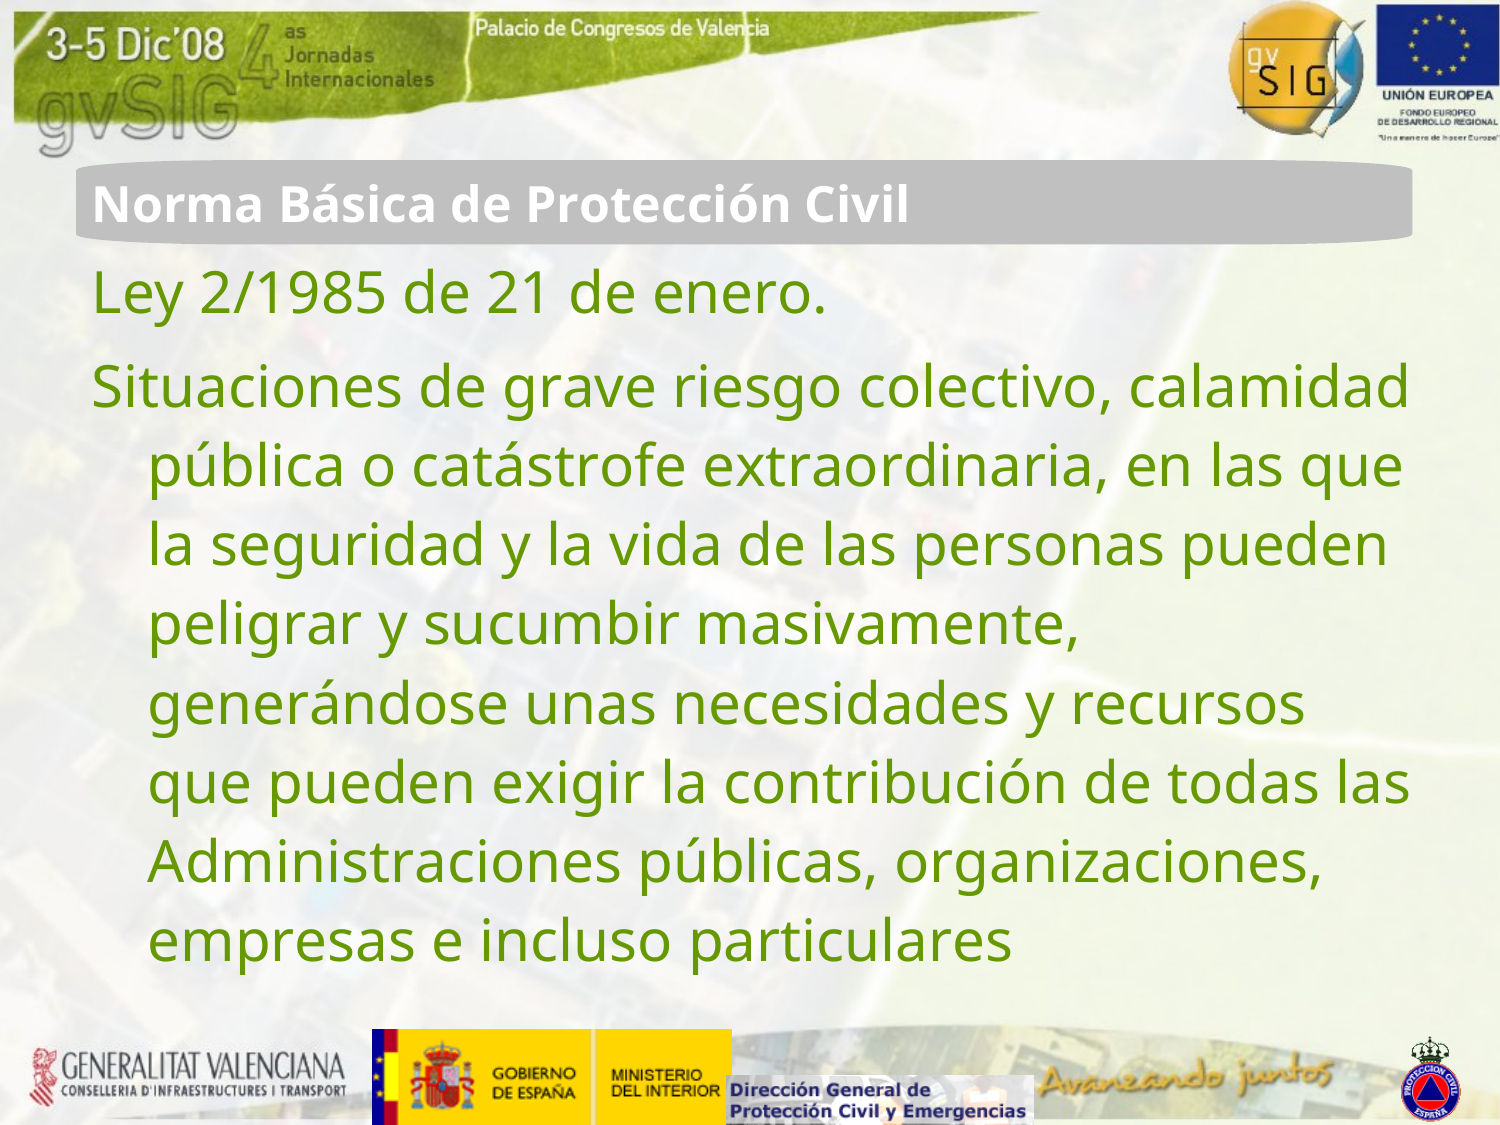

Norma Básica de Protección Civil
# Ley 2/1985 de 21 de enero.
Situaciones de grave riesgo colectivo, calamidad pública o catástrofe extraordinaria, en las que la seguridad y la vida de las personas pueden peligrar y sucumbir masivamente, generándose unas necesidades y recursos que pueden exigir la contribución de todas las Administraciones públicas, organizaciones, empresas e incluso particulares